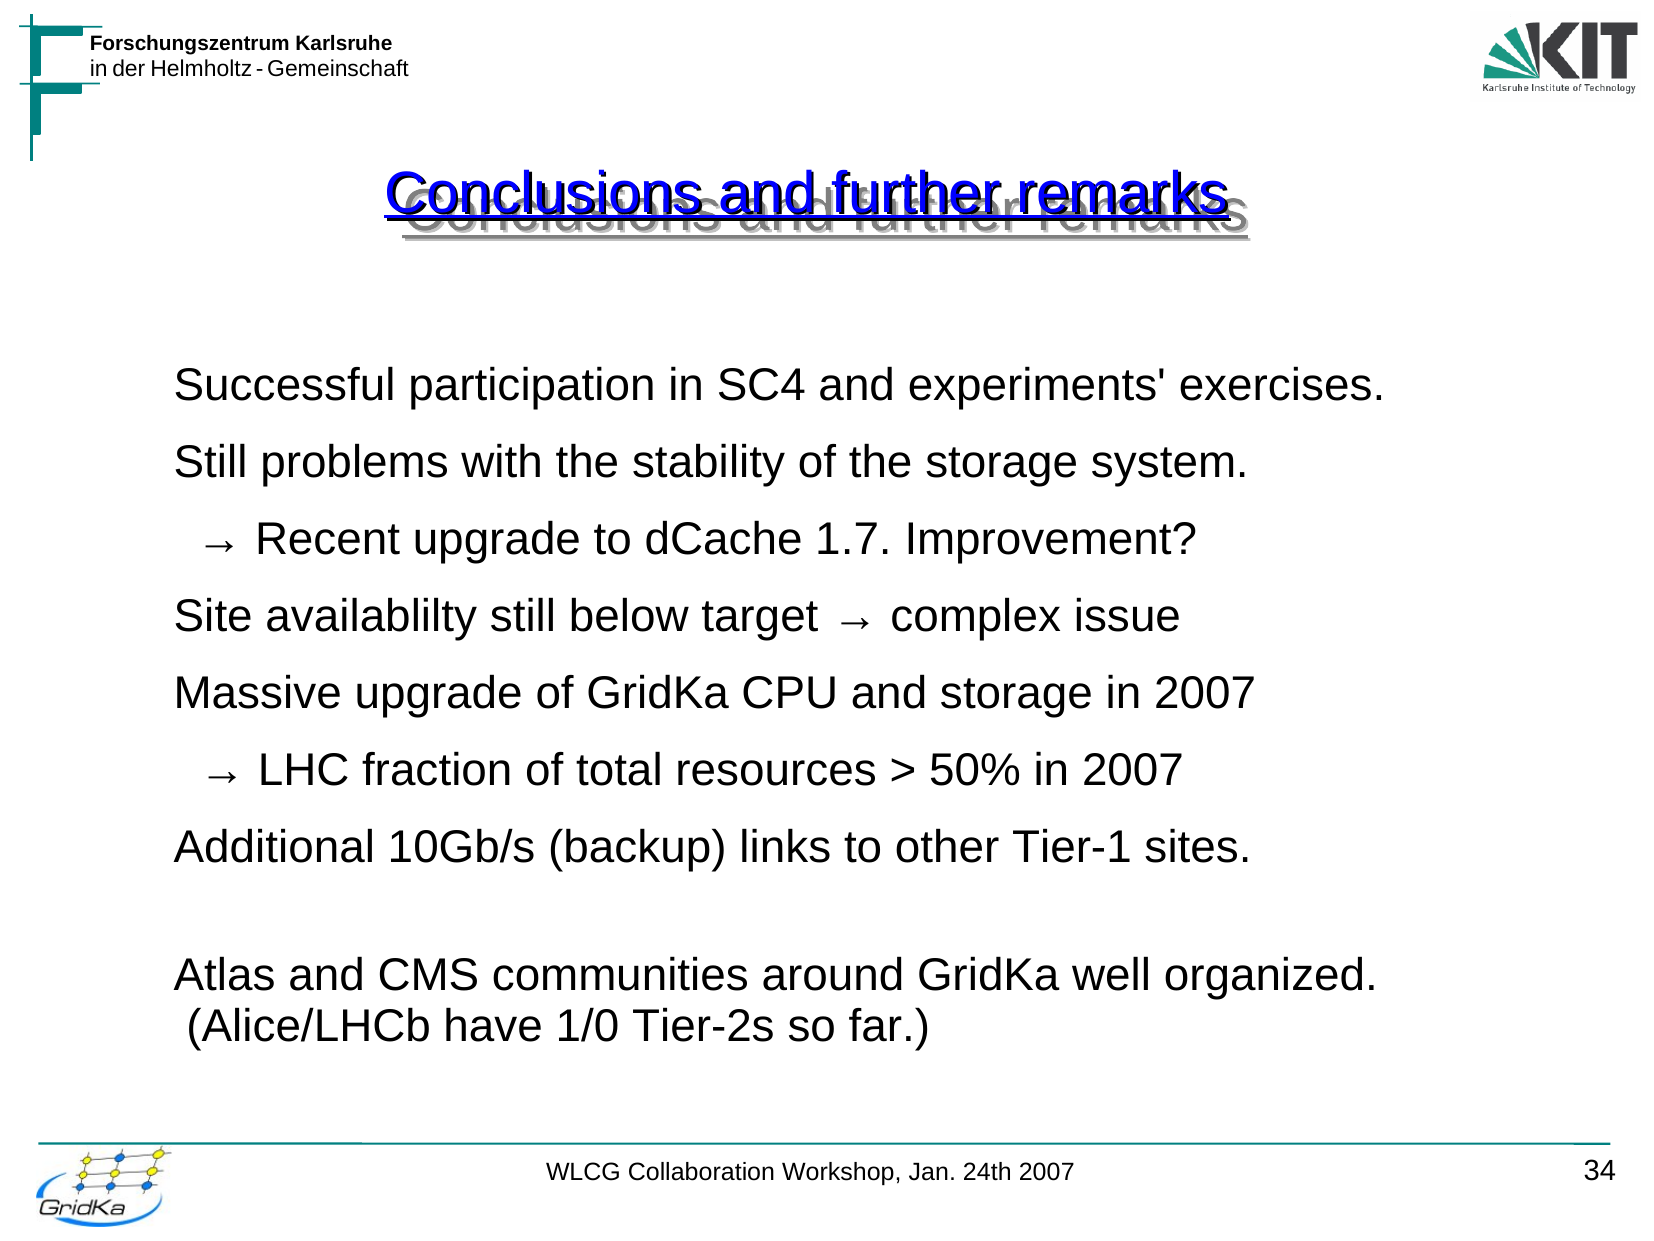

Conclusions and further remarks
 Successful participation in SC4 and experiments' exercises.
 Still problems with the stability of the storage system.
→ Recent upgrade to dCache 1.7. Improvement?
 Site availablilty still below target → complex issue
 Massive upgrade of GridKa CPU and storage in 2007
 → LHC fraction of total resources > 50% in 2007
 Additional 10Gb/s (backup) links to other Tier-1 sites.
 Atlas and CMS communities around GridKa well organized.
 (Alice/LHCb have 1/0 Tier-2s so far.)